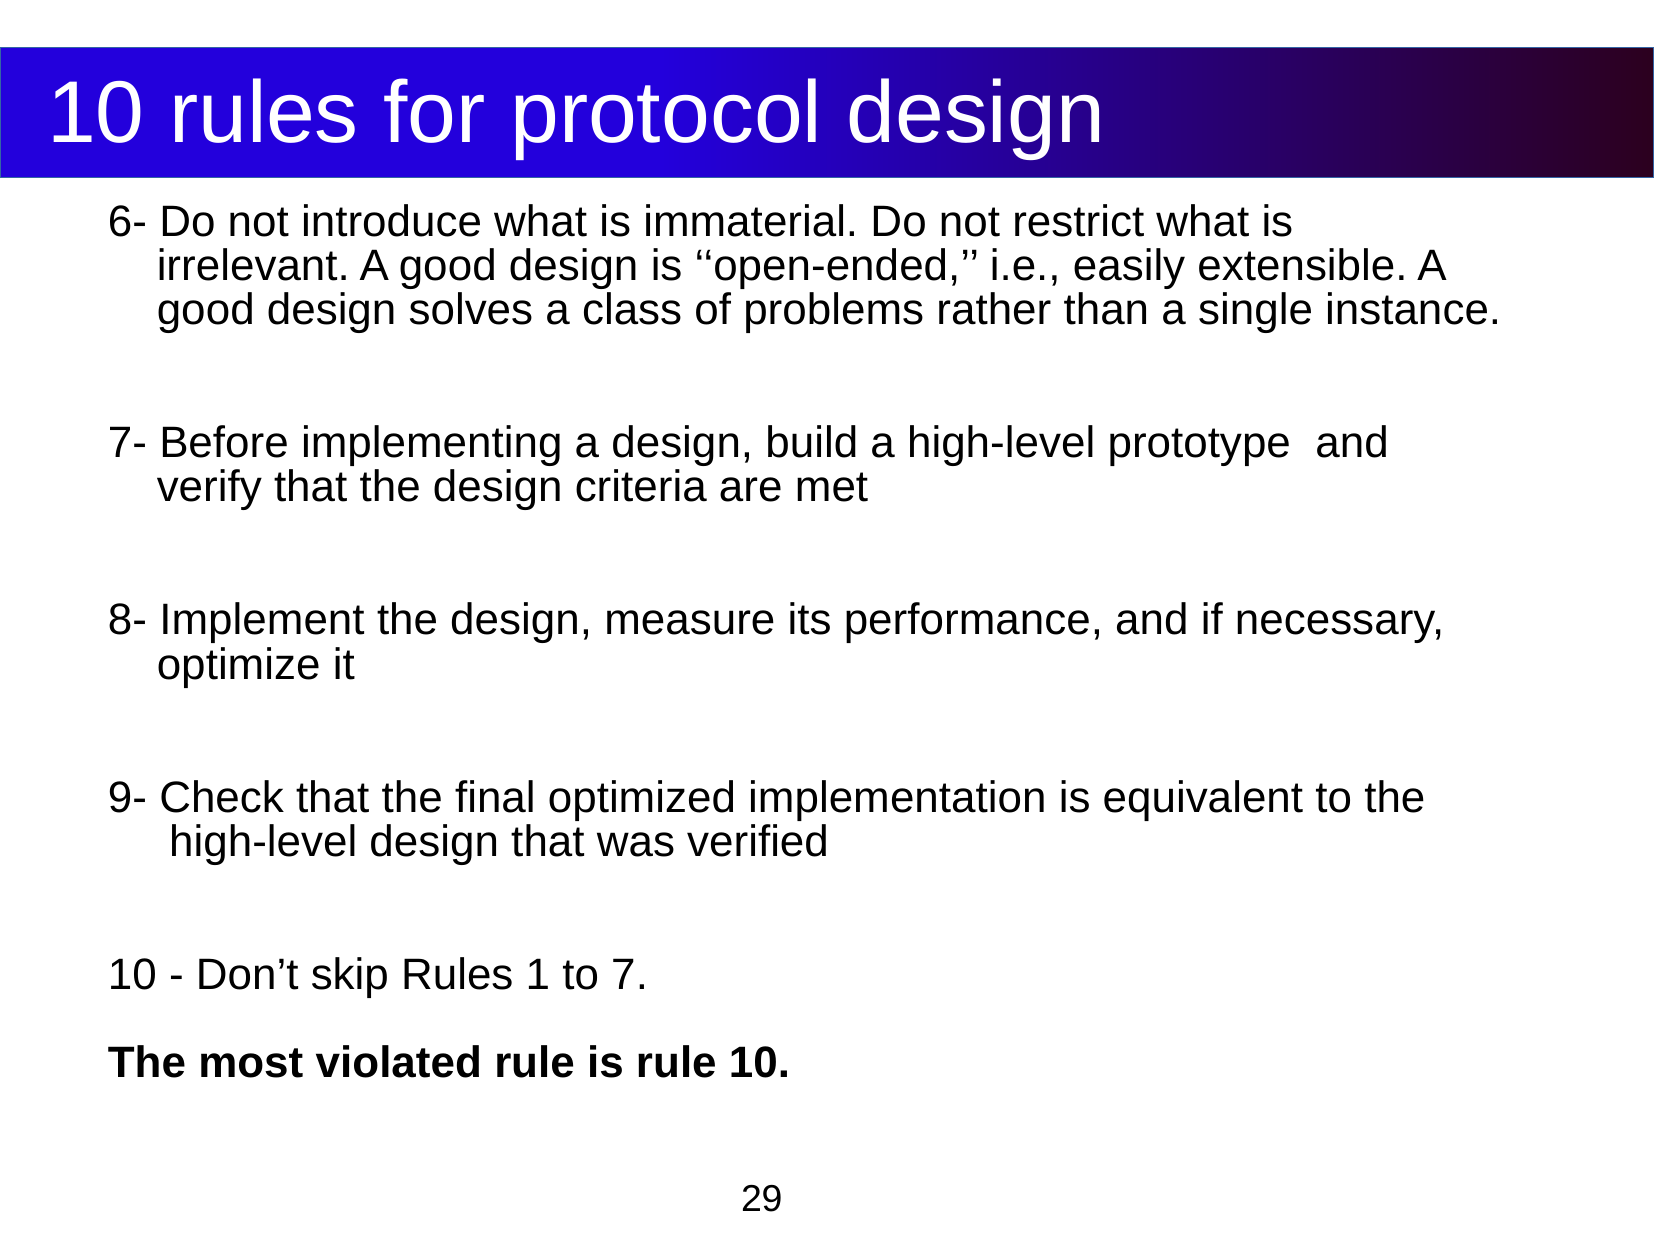

# 10 rules for protocol design
6- Do not introduce what is immaterial. Do not restrict what is
 irrelevant. A good design is ‘‘open-ended,’’ i.e., easily extensible. A
 good design solves a class of problems rather than a single instance.
7- Before implementing a design, build a high-level prototype and
 verify that the design criteria are met
8- Implement the design, measure its performance, and if necessary,
 optimize it
9- Check that the final optimized implementation is equivalent to the
 high-level design that was verified
10 - Don’t skip Rules 1 to 7.
The most violated rule is rule 10.